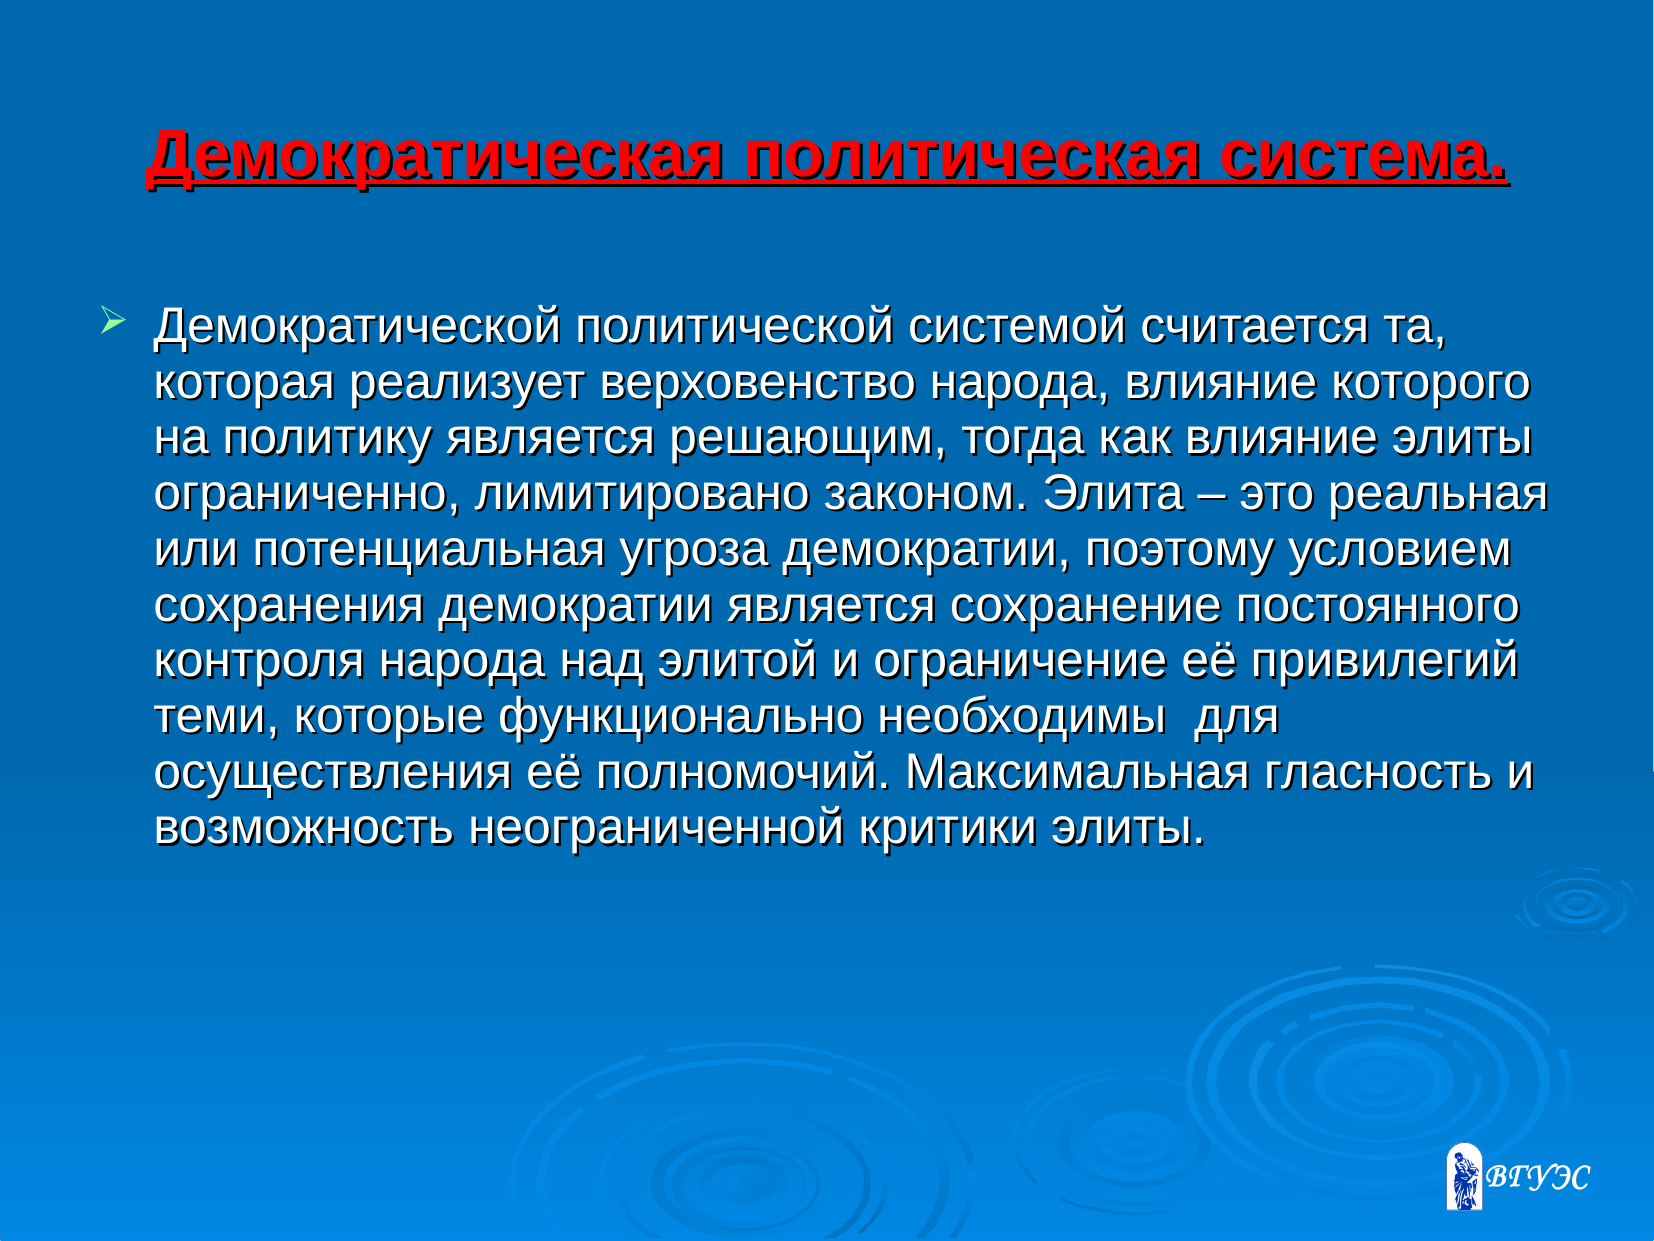

# Демократическая политическая система.
Демократической политической системой считается та, которая реализует верховенство народа, влияние которого на политику является решающим, тогда как влияние элиты ограниченно, лимитировано законом. Элита – это реальная или потенциальная угроза демократии, поэтому условием сохранения демократии является сохранение постоянного контроля народа над элитой и ограничение её привилегий теми, которые функционально необходимы для осуществления её полномочий. Максимальная гласность и возможность неограниченной критики элиты.